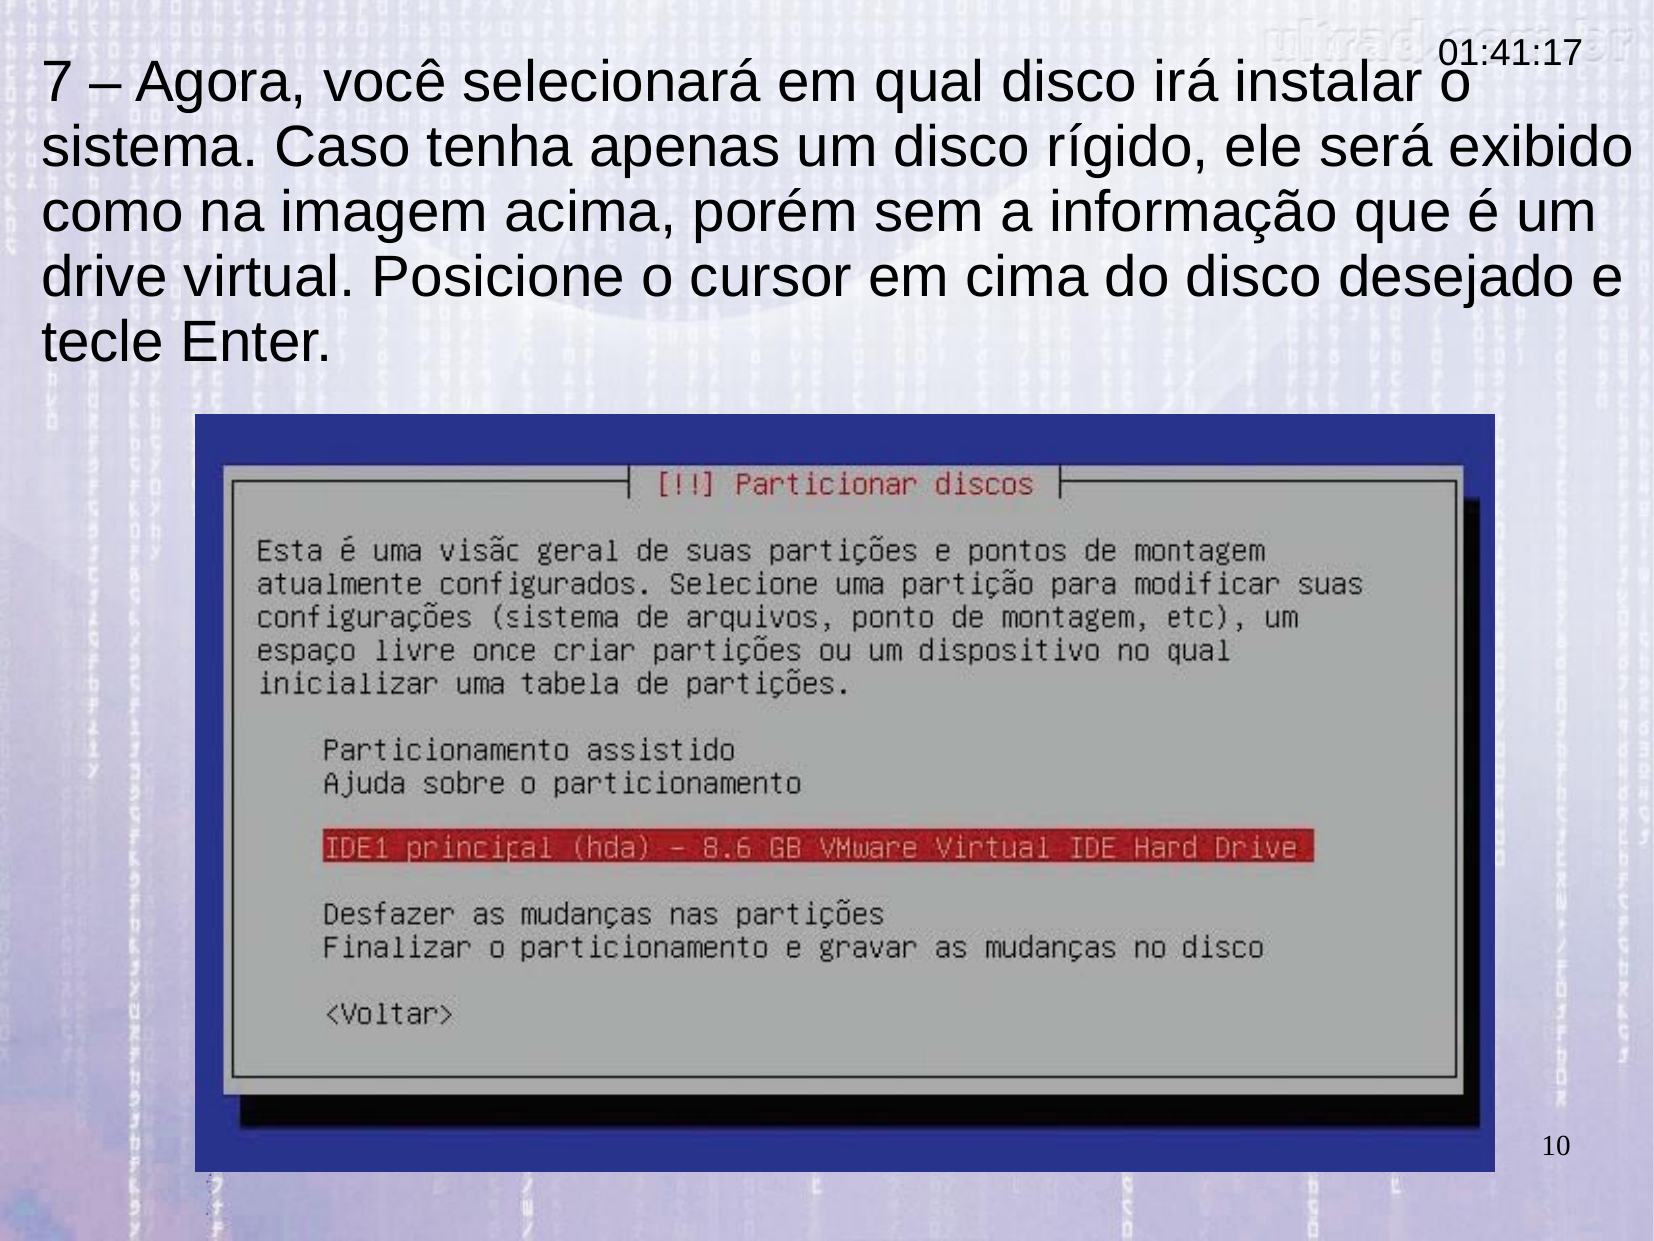

02:59:56
7 – Agora, você selecionará em qual disco irá instalar o sistema. Caso tenha apenas um disco rígido, ele será exibido como na imagem acima, porém sem a informação que é um drive virtual. Posicione o cursor em cima do disco desejado e tecle Enter.
10